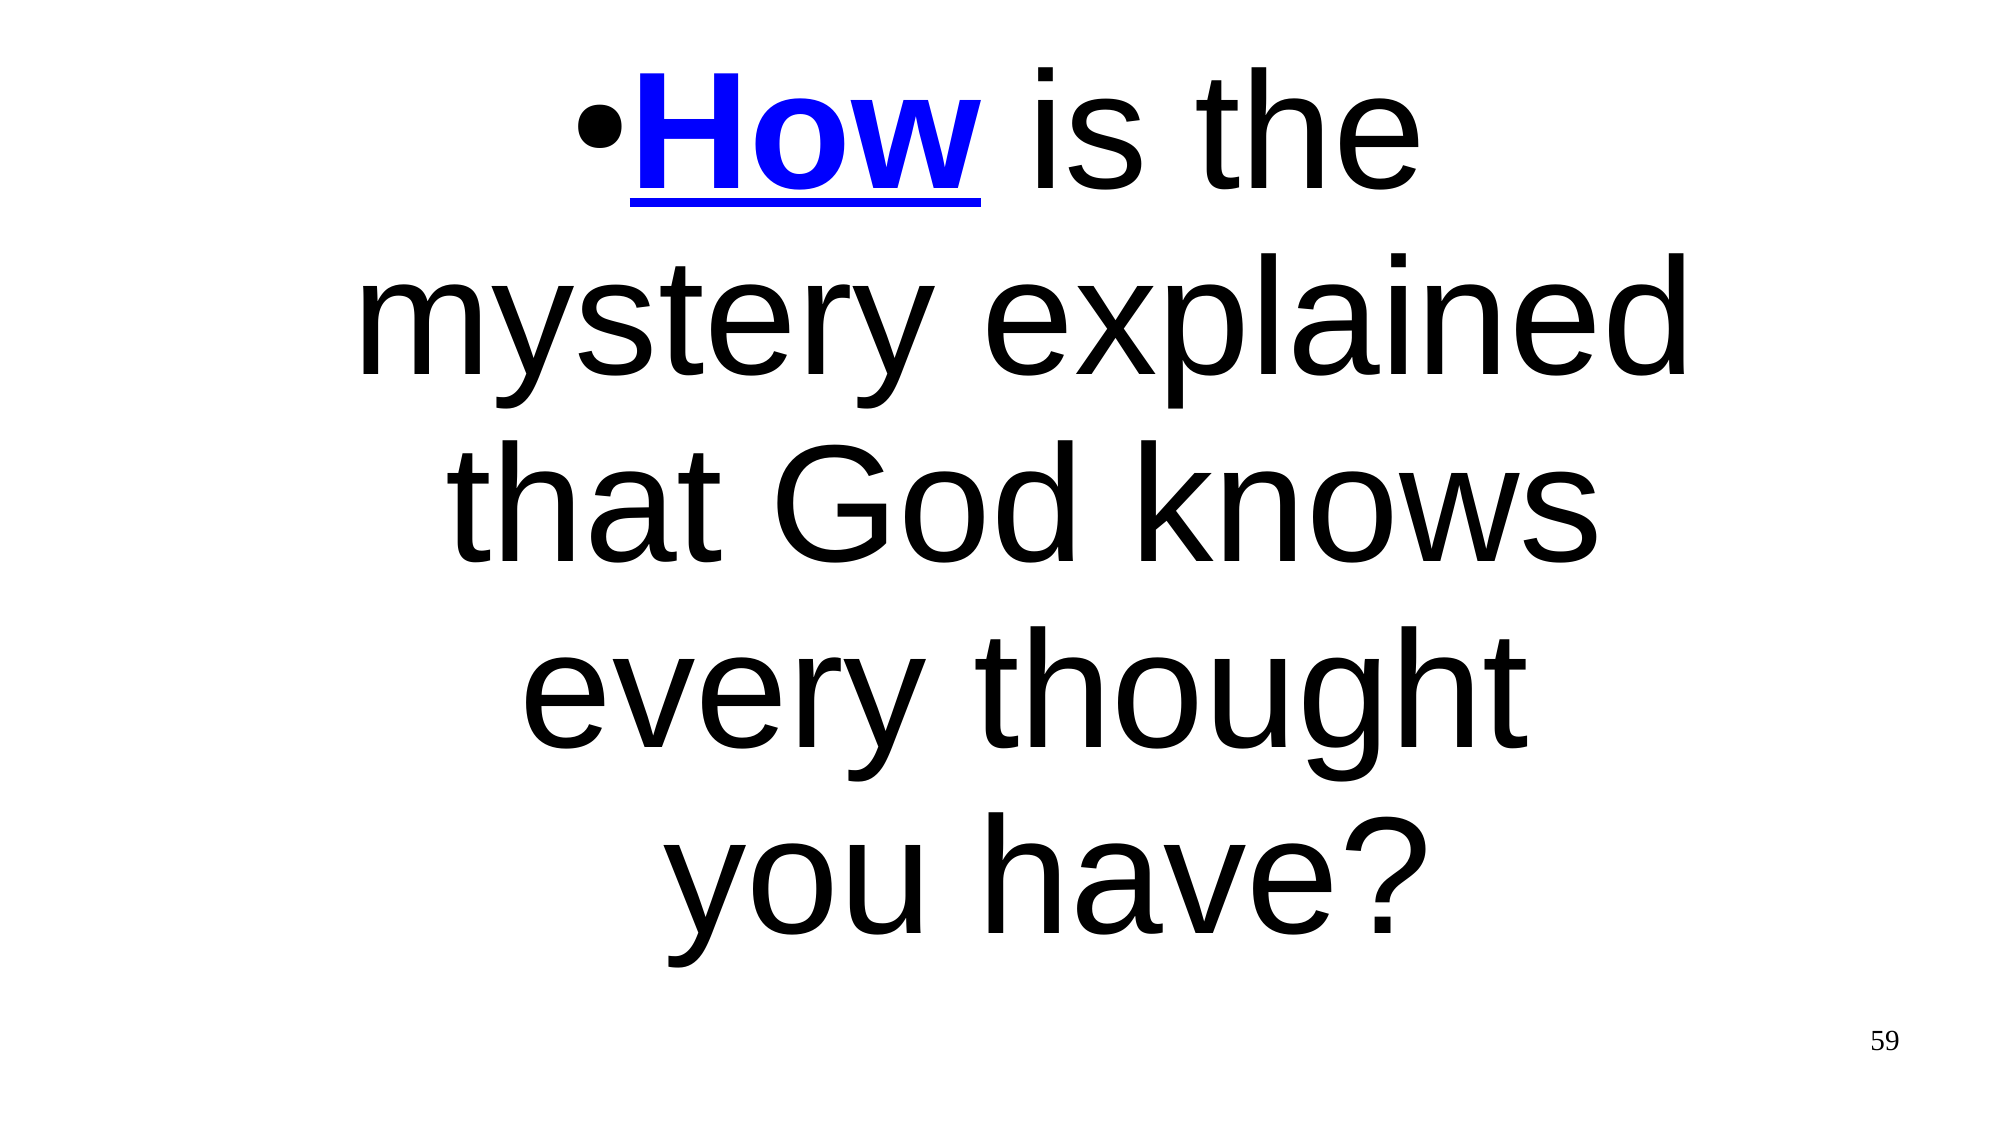

# How is the mystery explained that God knows every thought you have?
59